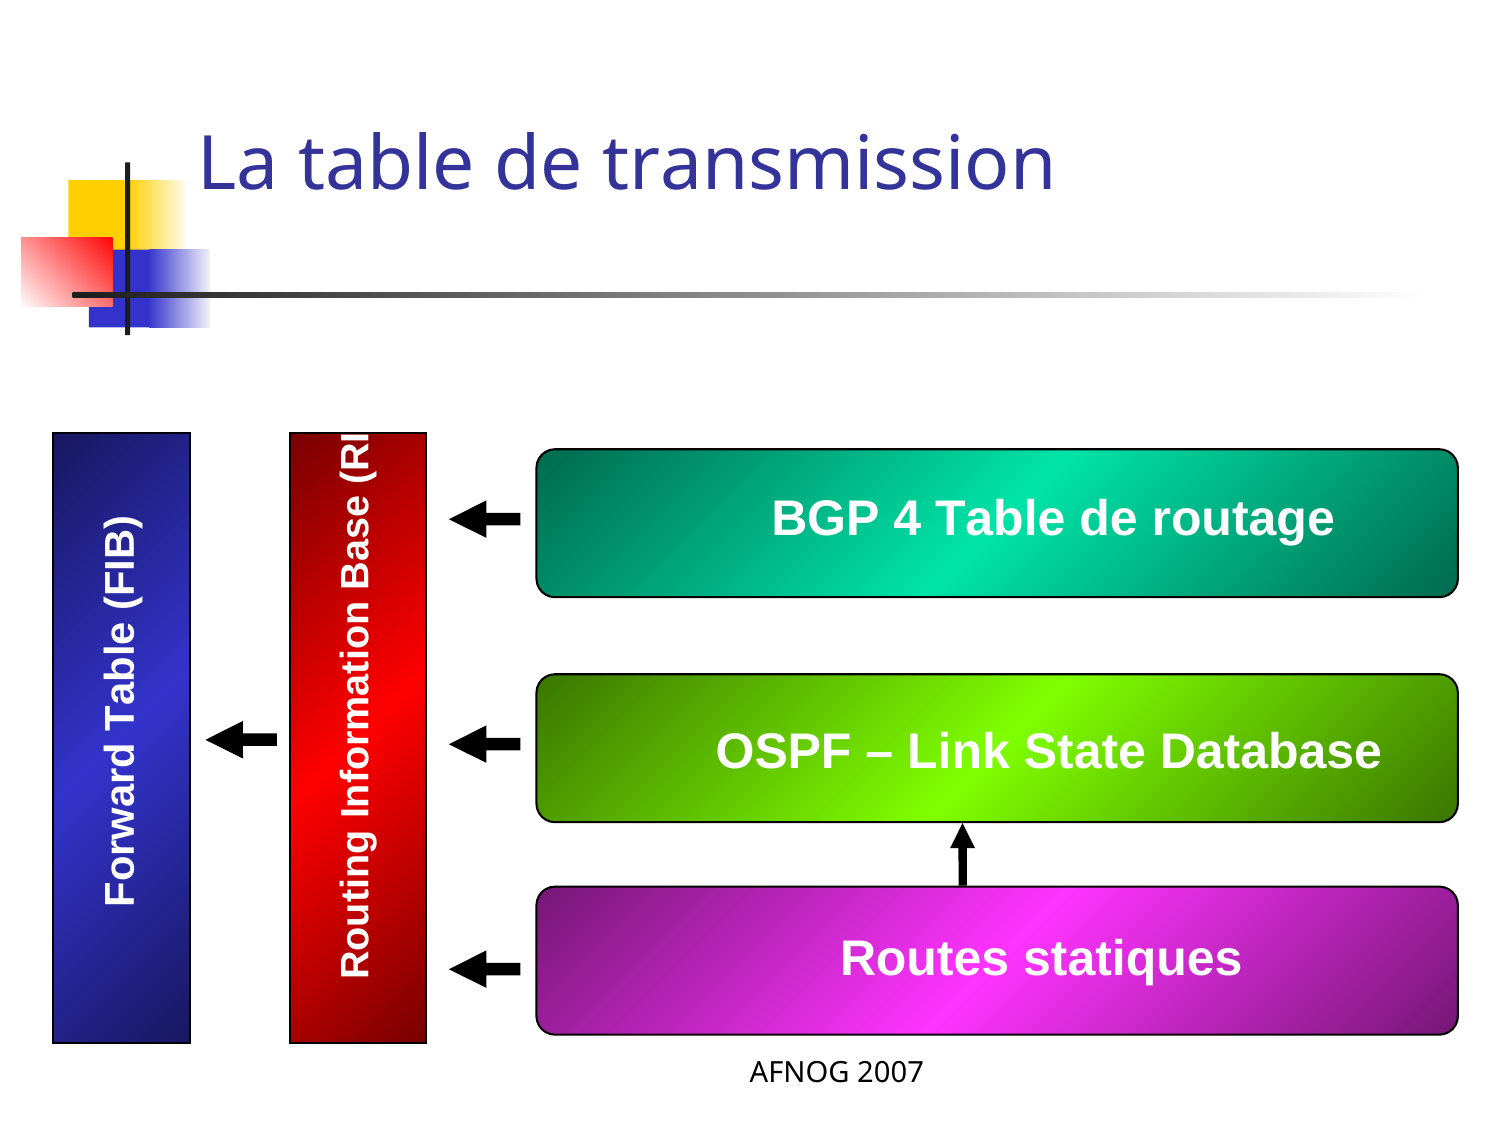

# La table de transmission
BGP 4 Table de routage
Routing Information Base (RIB)
Forward Table (FIB)
OSPF – Link State Database
Routes statiques
AFNOG 2007